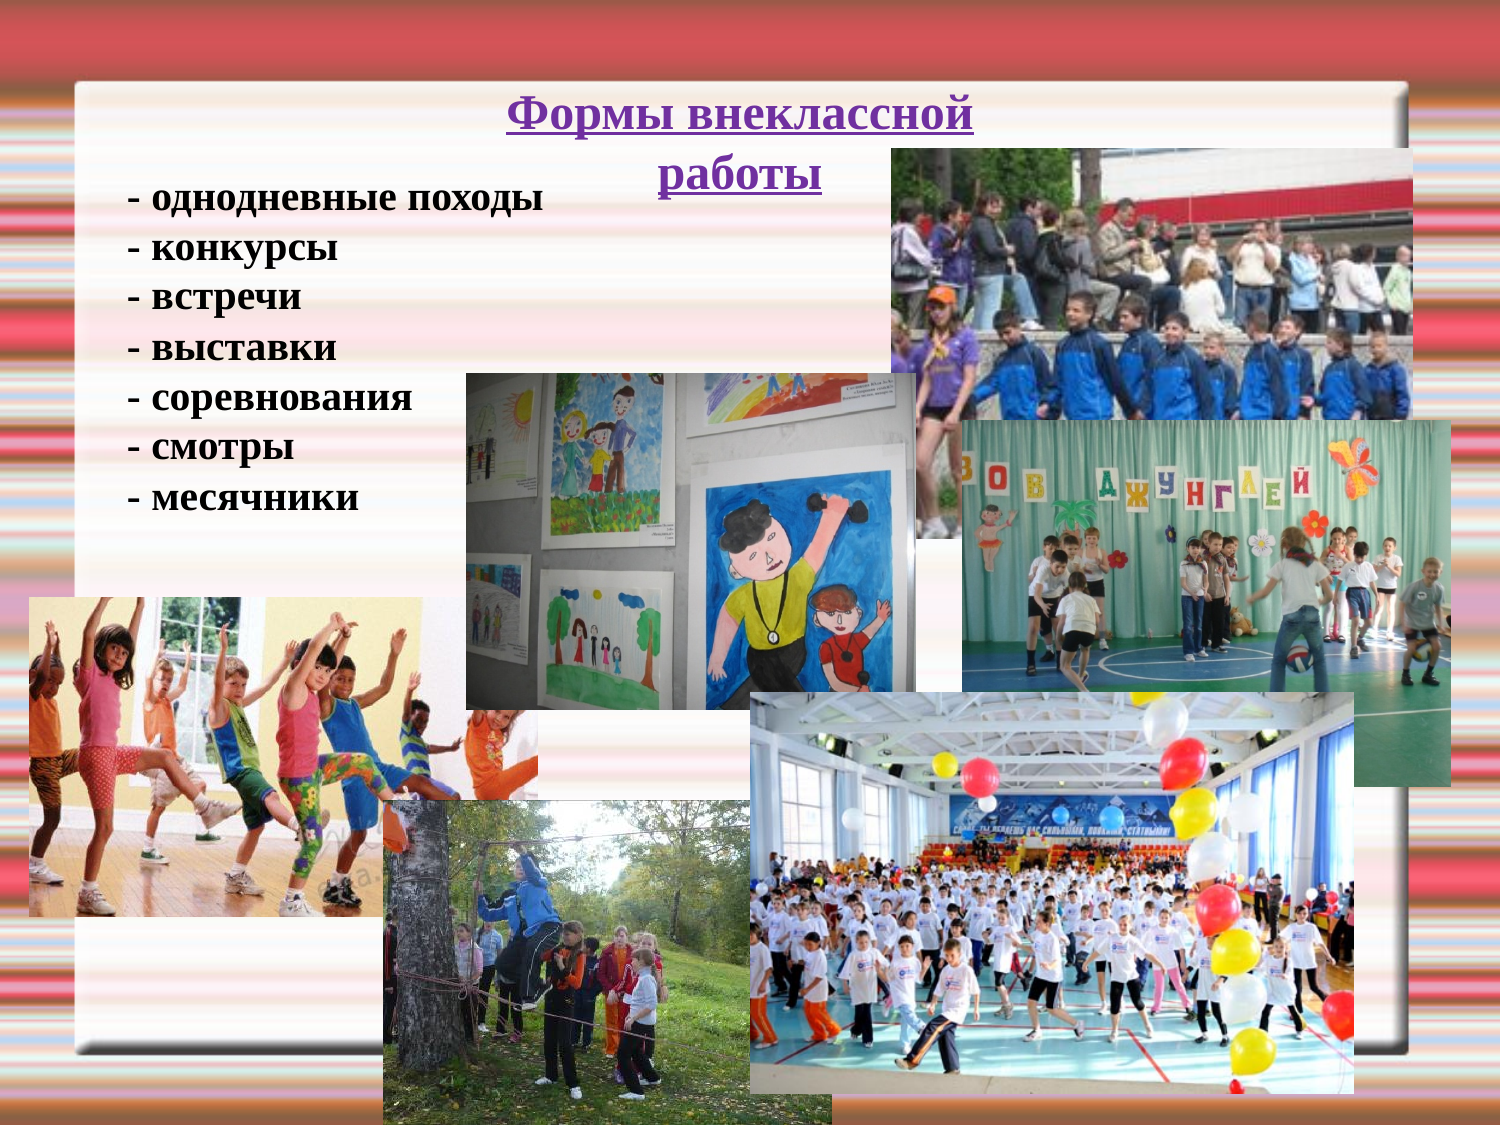

Формы внеклассной работы
- однодневные походы
- конкурсы
- встречи
- выставки
- соревнования
- смотры
- месячники